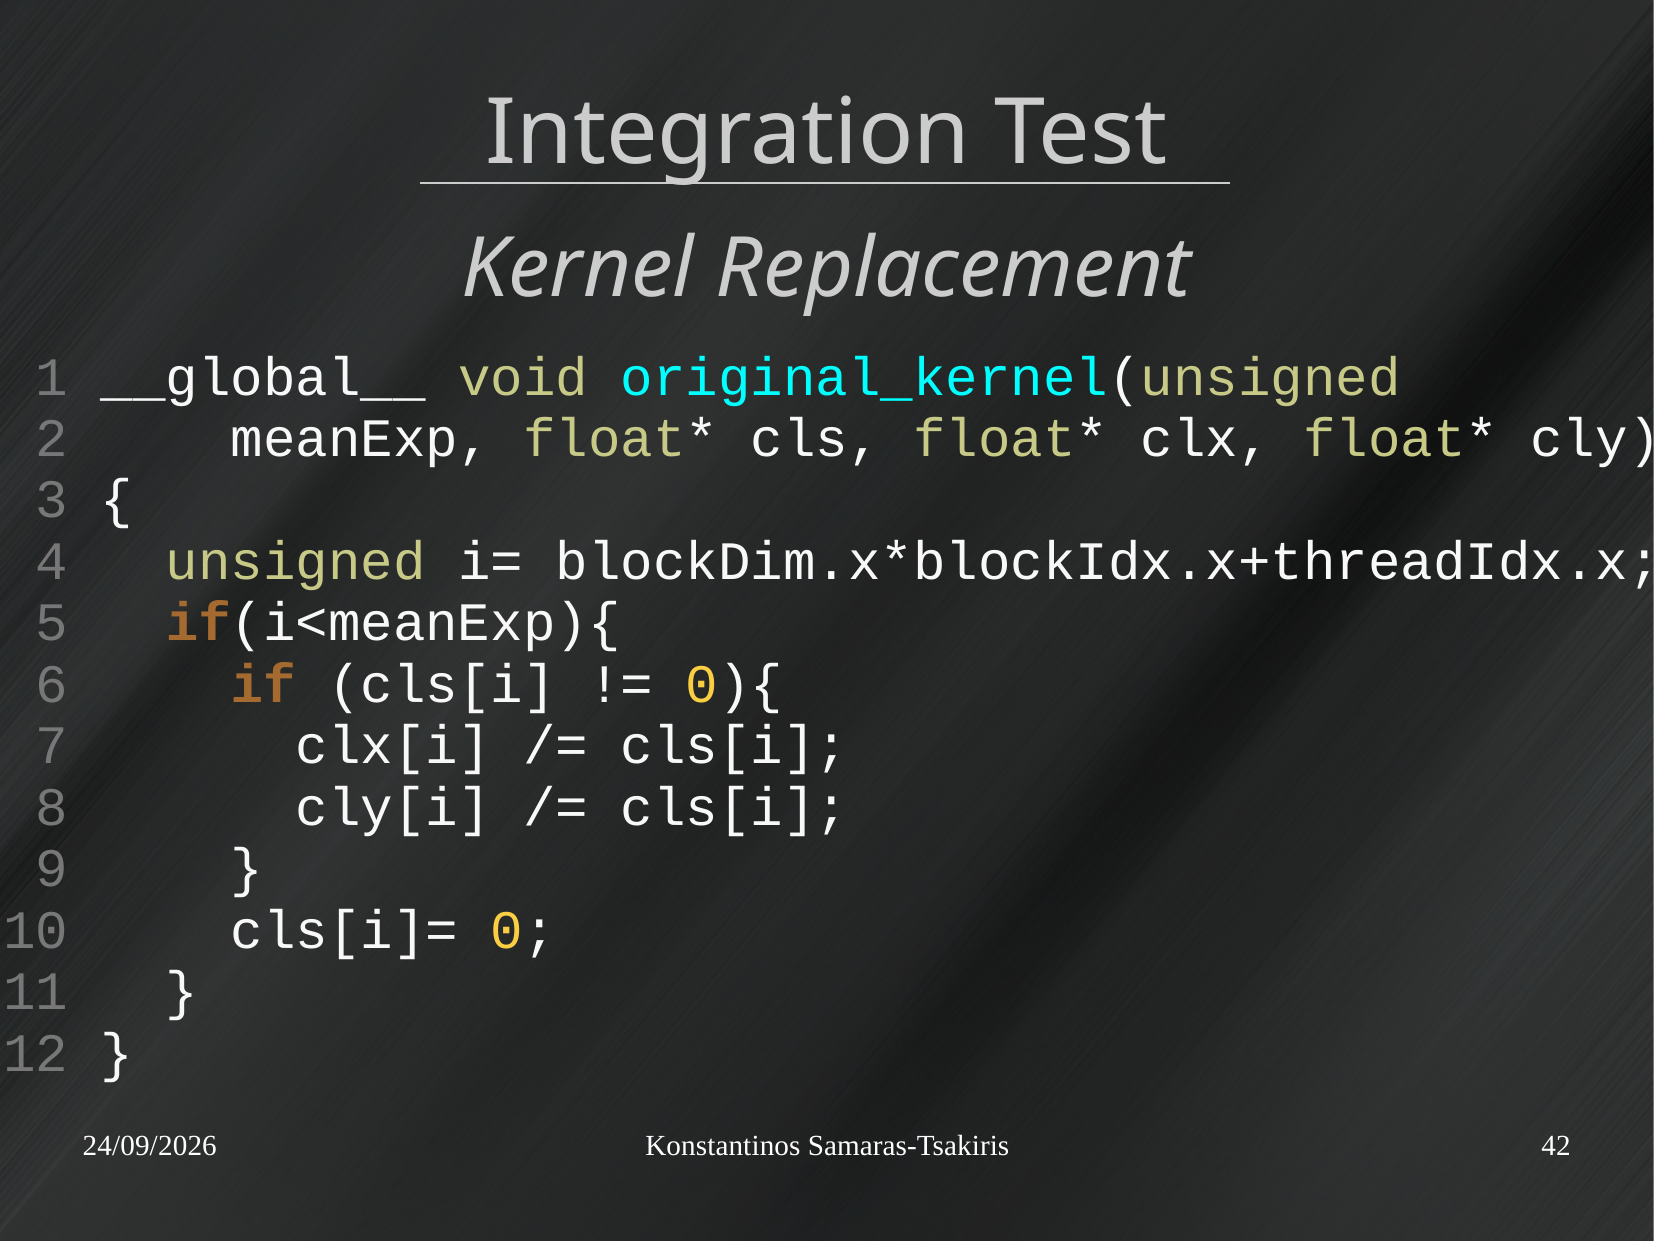

# Integration Test Kernel Replacement
 1 __global__ void original_kernel(unsigned
 2 meanExp, float* cls, float* clx, float* cly)
 3 {
 4 unsigned i= blockDim.x*blockIdx.x+threadIdx.x;
 5 if(i<meanExp){
 6 if (cls[i] != 0){
 7 clx[i] /= cls[i];
 8 cly[i] /= cls[i];
 9 }
 10 cls[i]= 0;
 11 }
 12 }
Konstantinos Samaras-Tsakiris
42